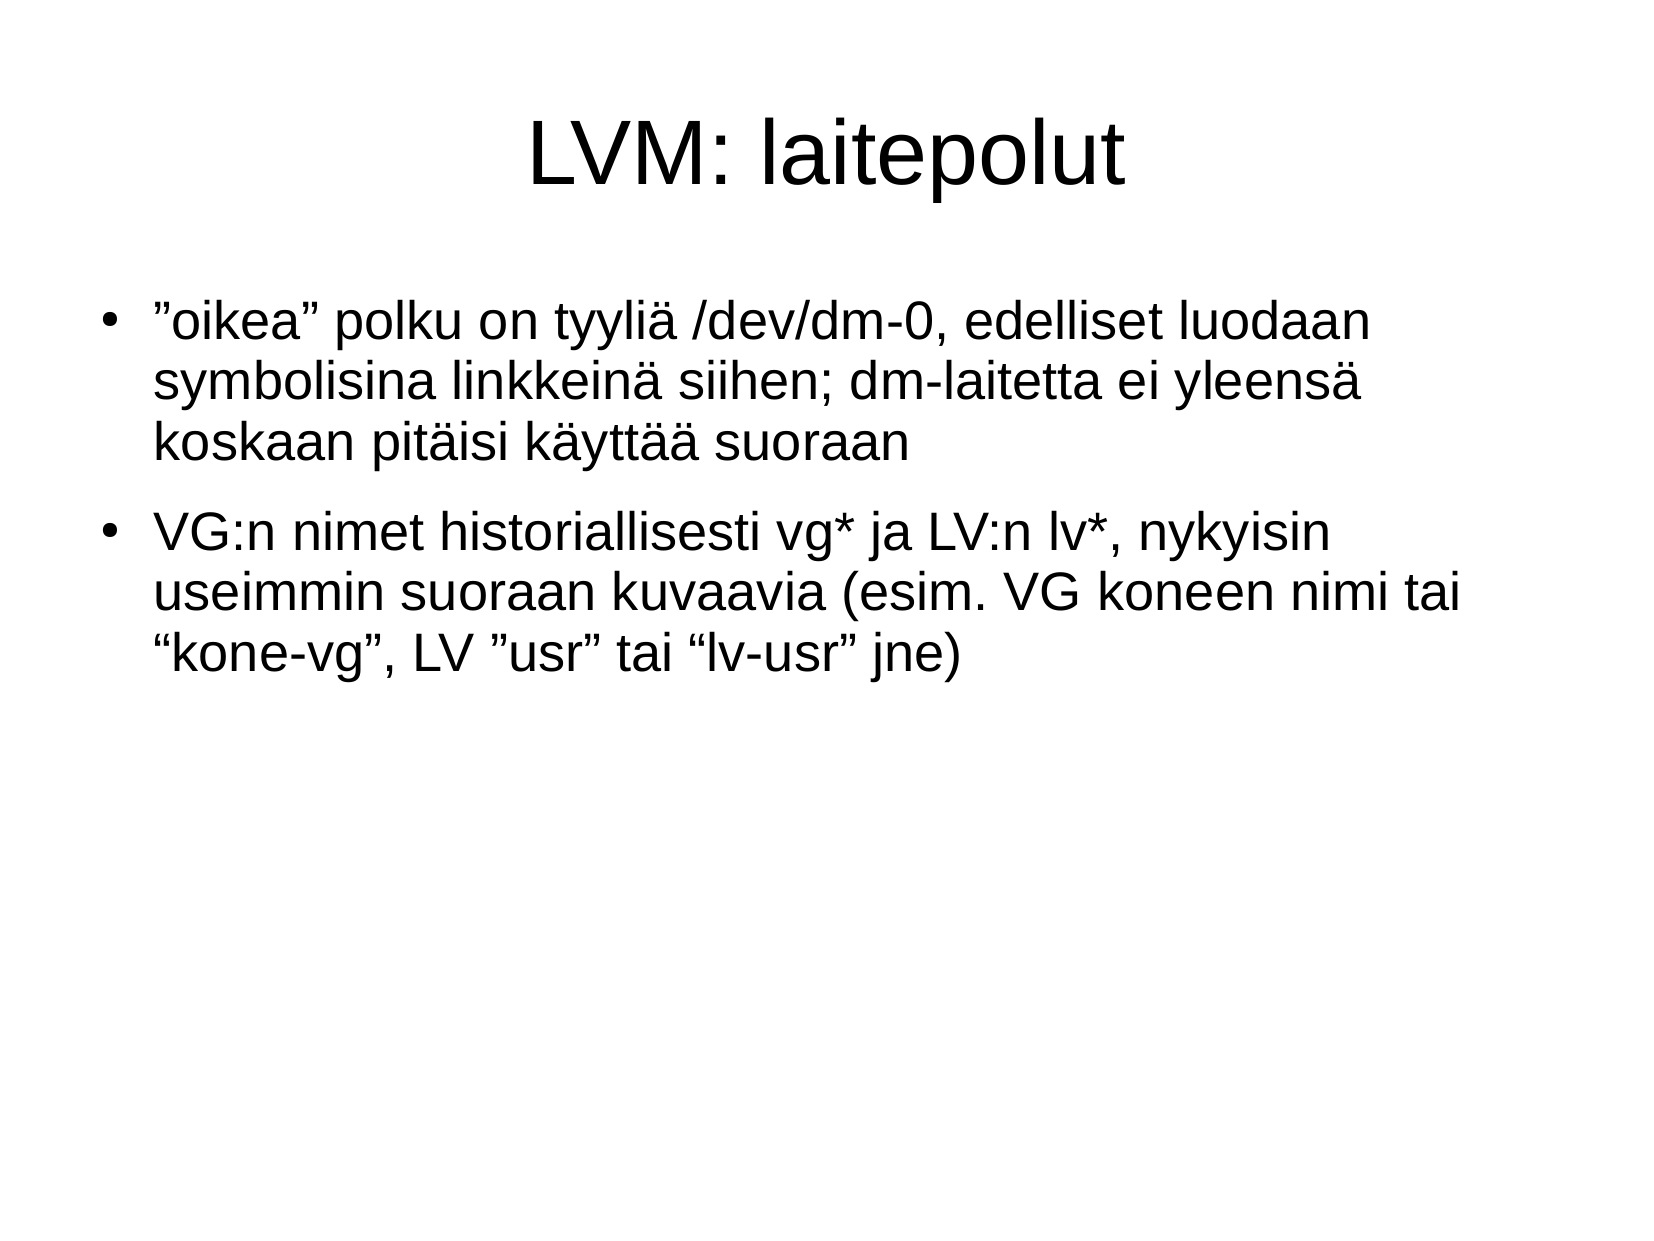

# LVM: laitepolut
”oikea” polku on tyyliä /dev/dm-0, edelliset luodaan symbolisina linkkeinä siihen; dm-laitetta ei yleensä koskaan pitäisi käyttää suoraan
VG:n nimet historiallisesti vg* ja LV:n lv*, nykyisin useimmin suoraan kuvaavia (esim. VG koneen nimi tai “kone-vg”, LV ”usr” tai “lv-usr” jne)